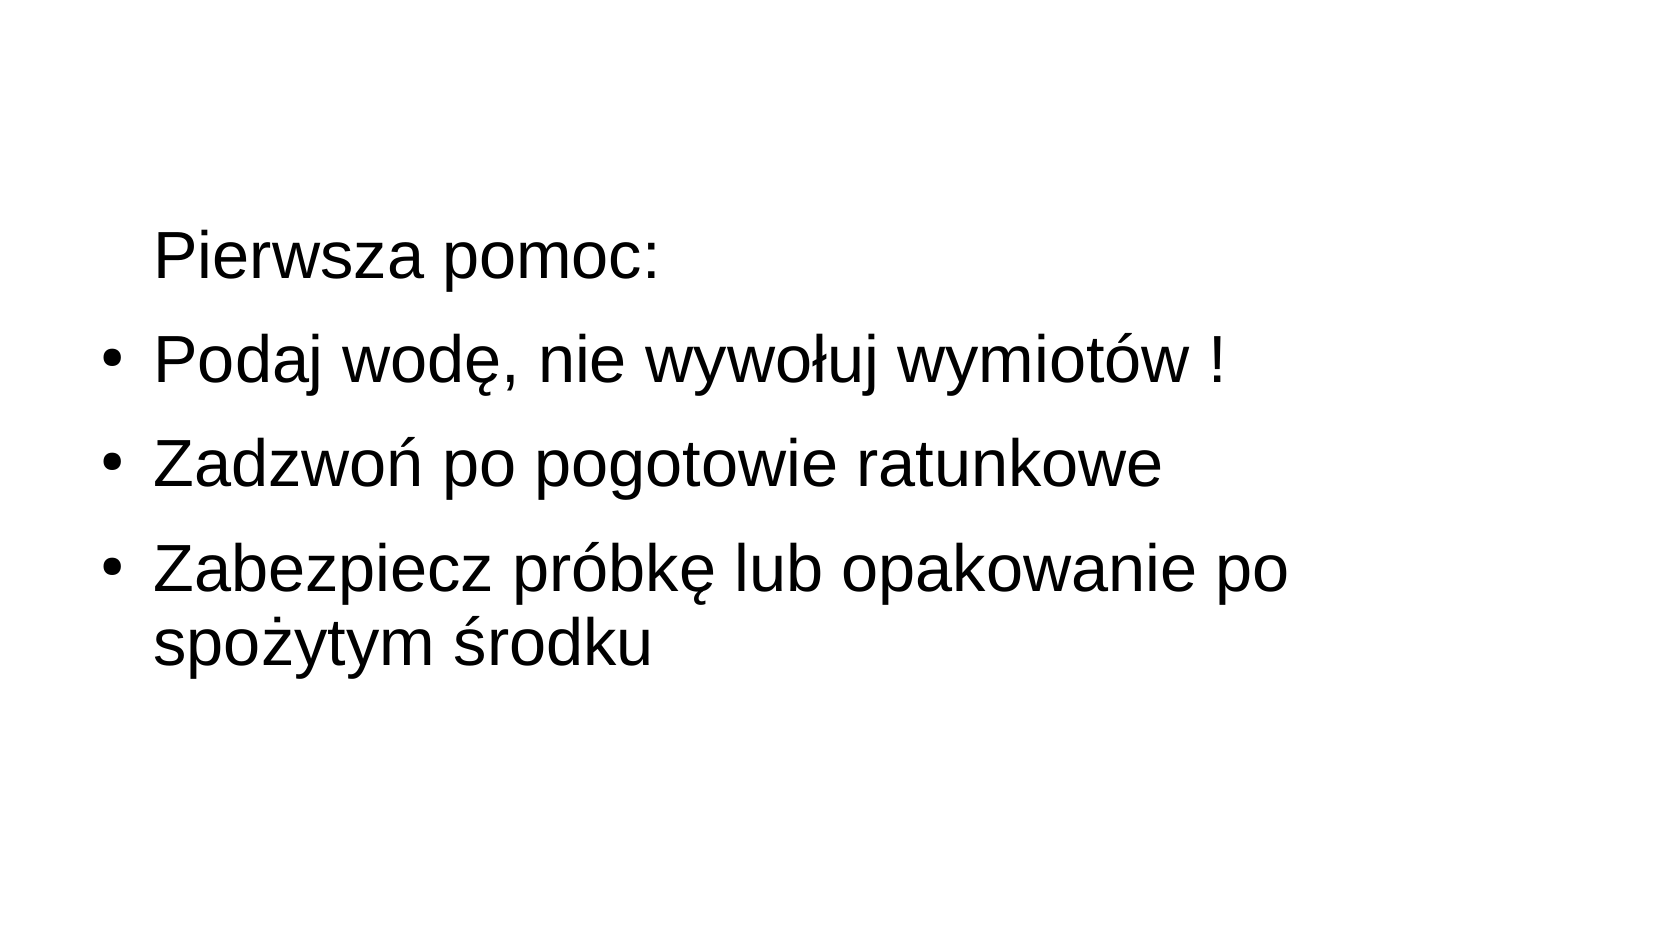

#
Pierwsza pomoc:
Podaj wodę, nie wywołuj wymiotów !
Zadzwoń po pogotowie ratunkowe
Zabezpiecz próbkę lub opakowanie po spożytym środku